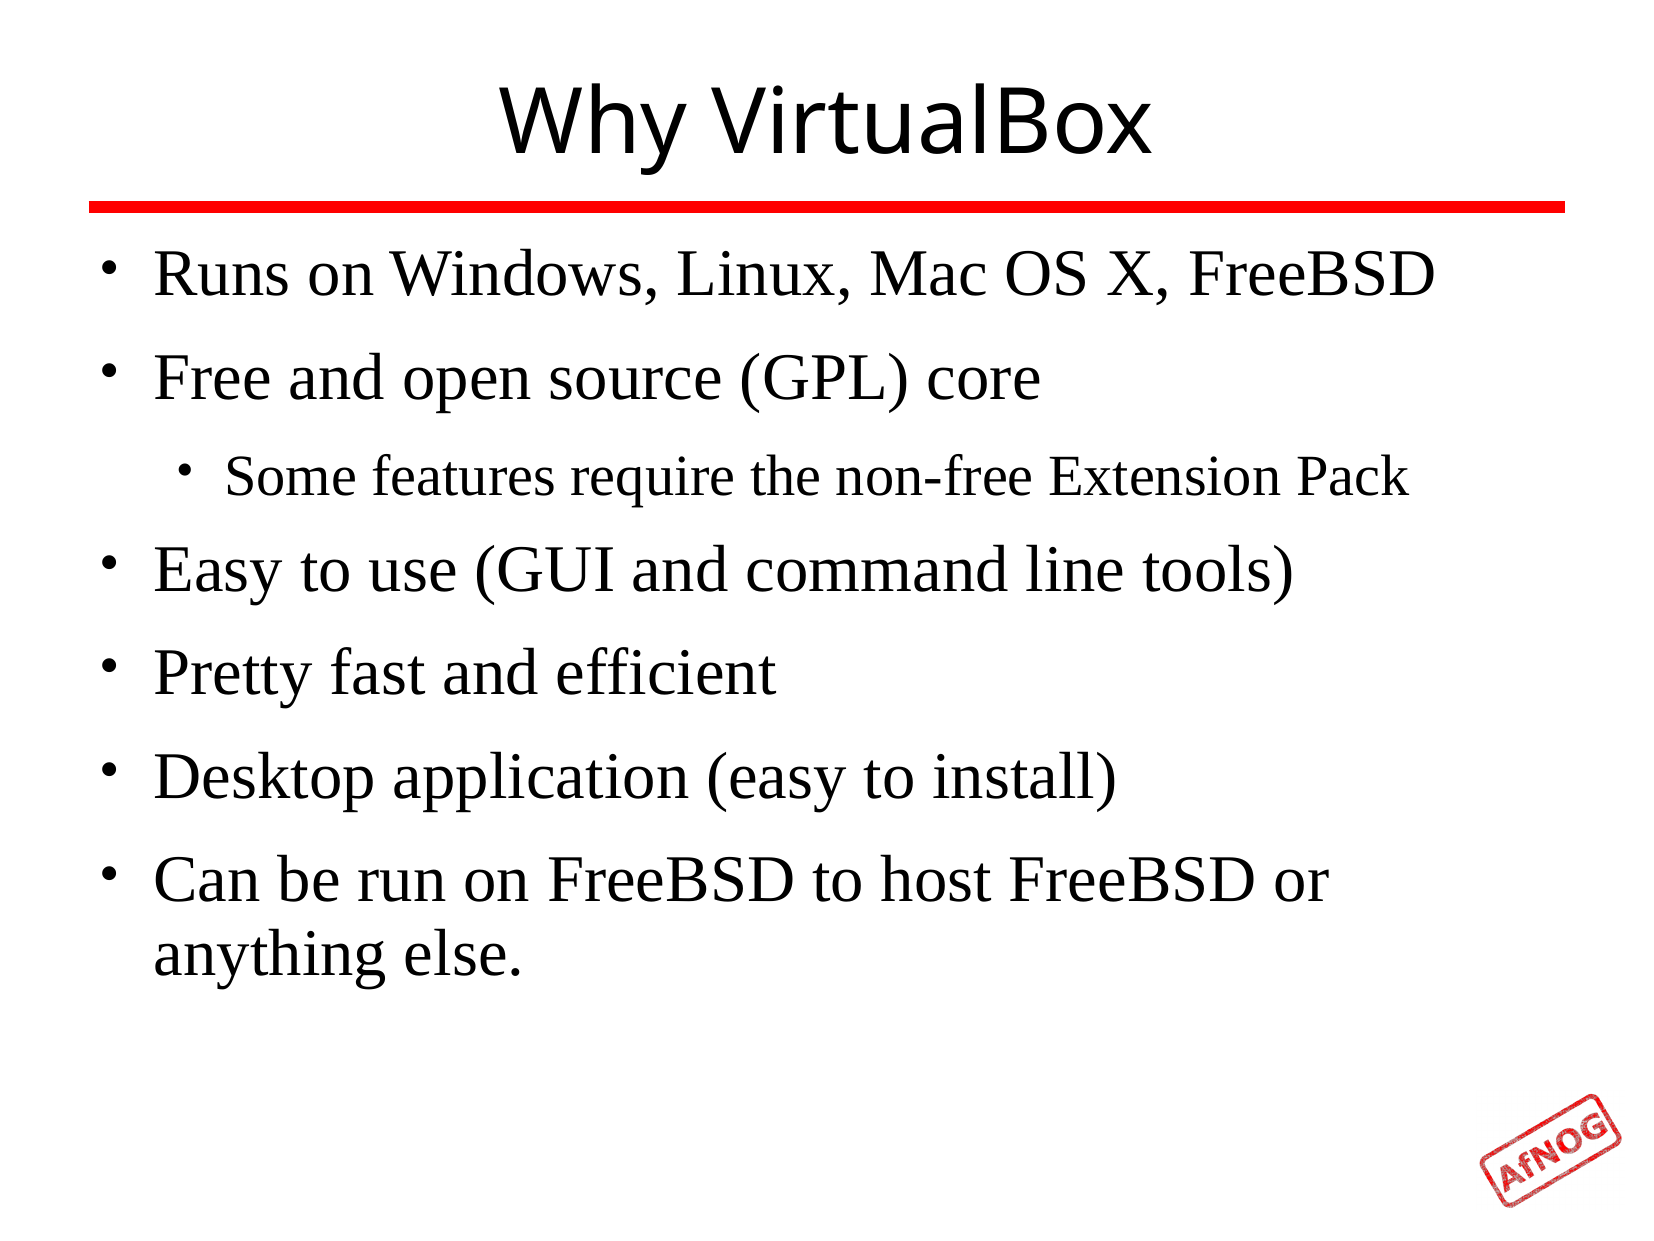

# Why VirtualBox
Runs on Windows, Linux, Mac OS X, FreeBSD
Free and open source (GPL) core
Some features require the non-free Extension Pack
Easy to use (GUI and command line tools)
Pretty fast and efficient
Desktop application (easy to install)
Can be run on FreeBSD to host FreeBSD or anything else.